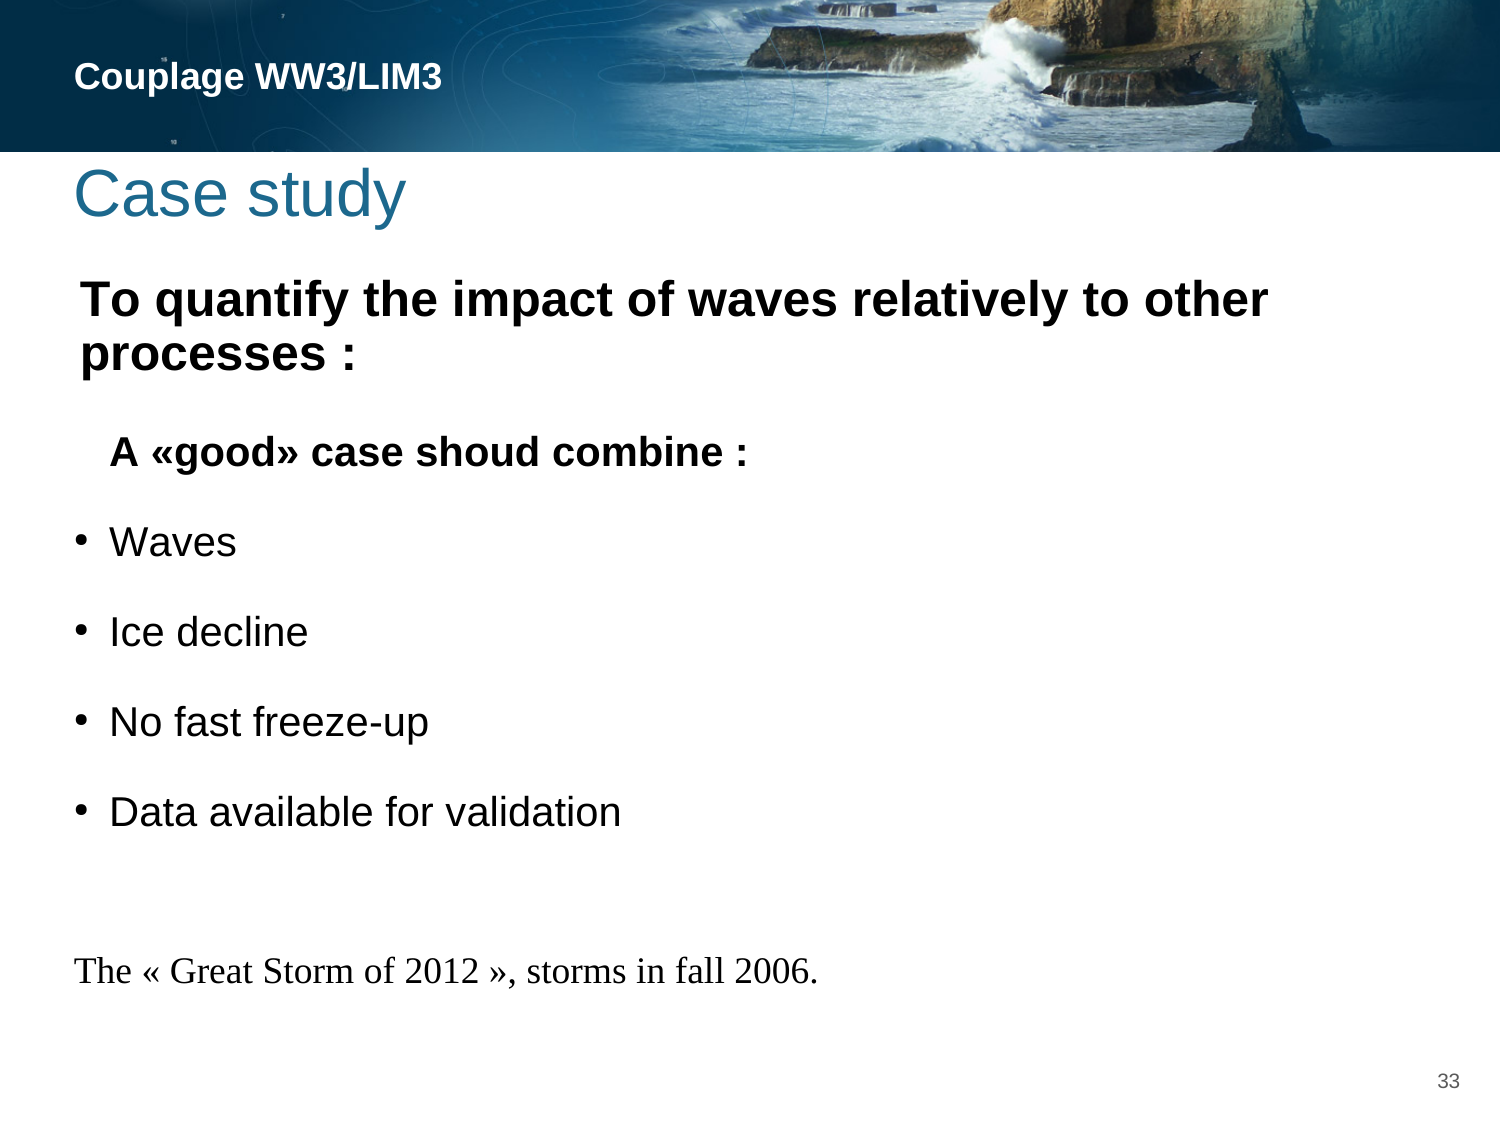

Couplage WW3/LIM3
# Case study
To quantify the impact of waves relatively to other processes :
A «good» case shoud combine :
Waves
Ice decline
No fast freeze-up
Data available for validation
The « Great Storm of 2012 », storms in fall 2006.